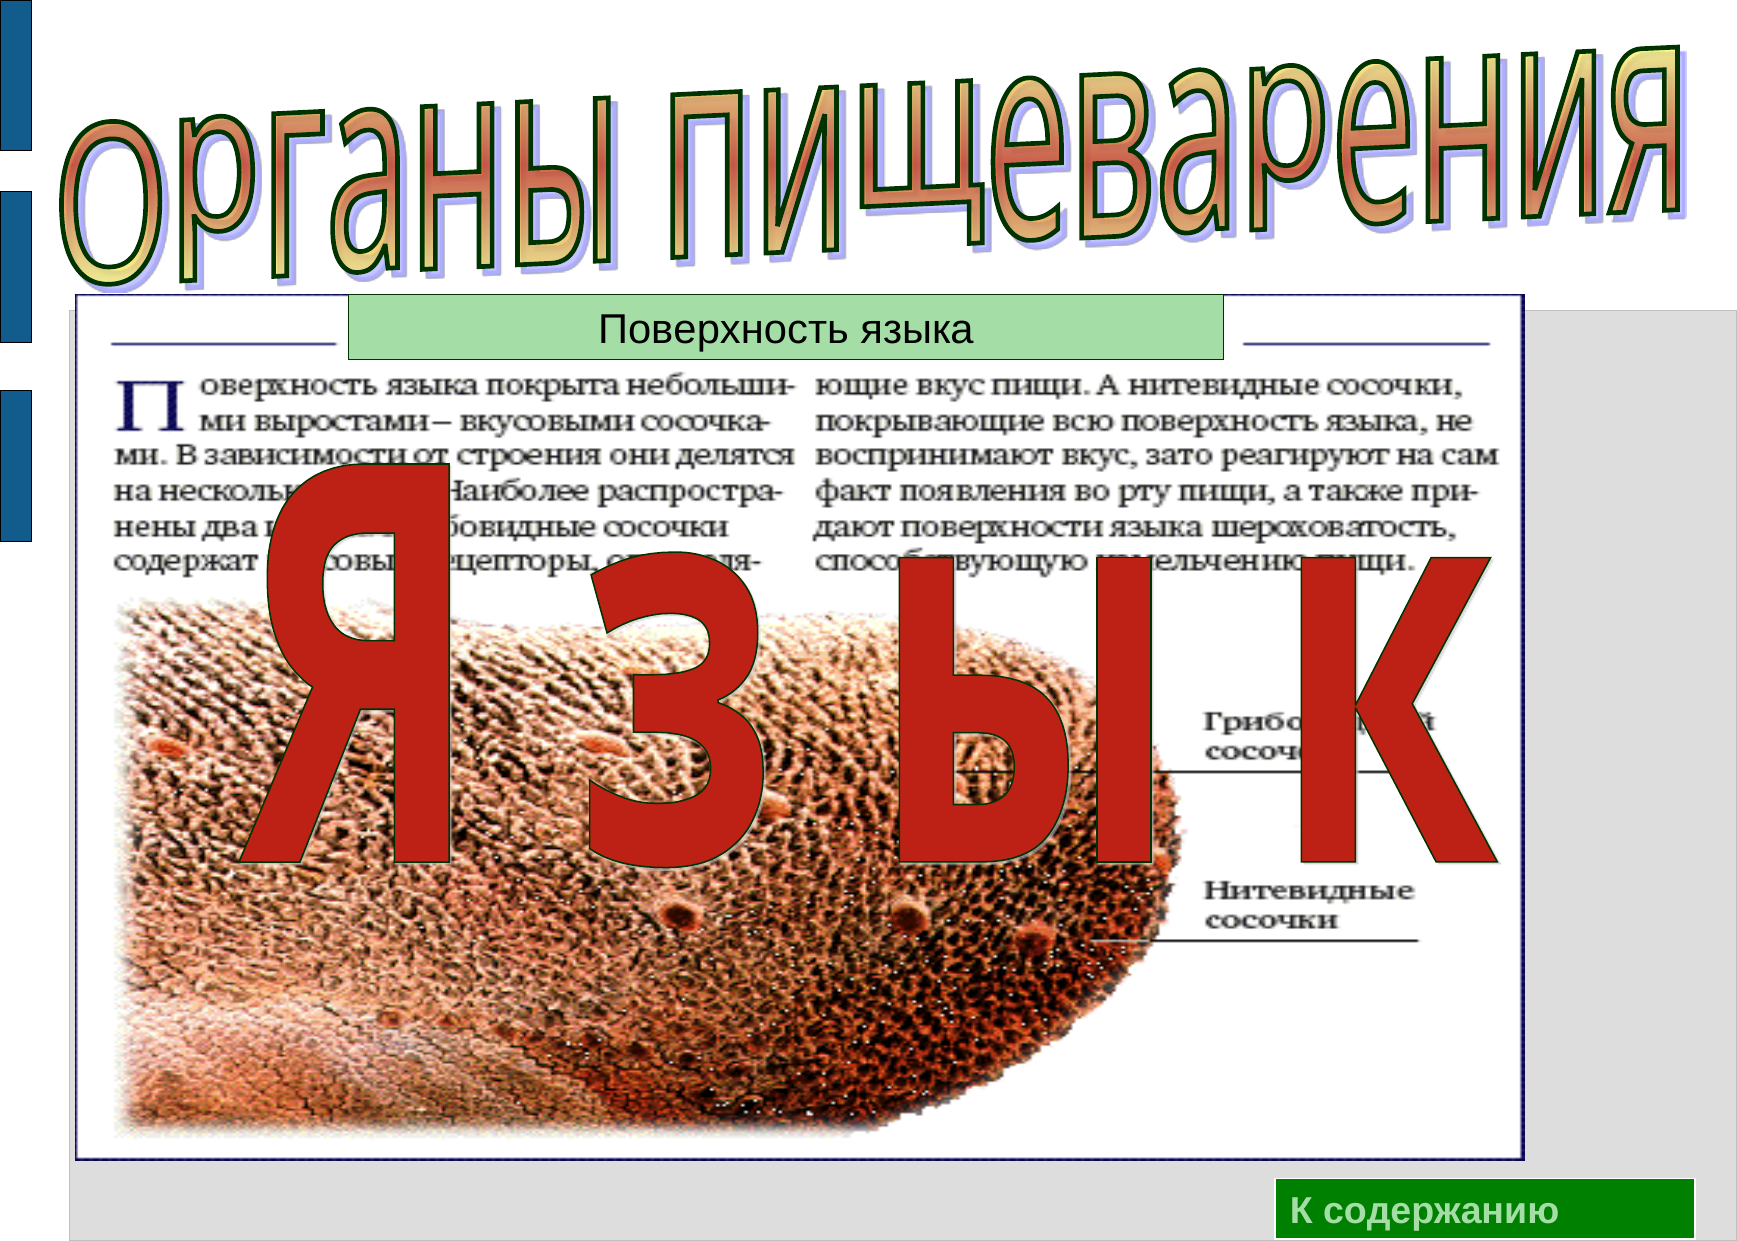

Органы пищеварения
Поверхность языка
Я з ы к
К содержанию